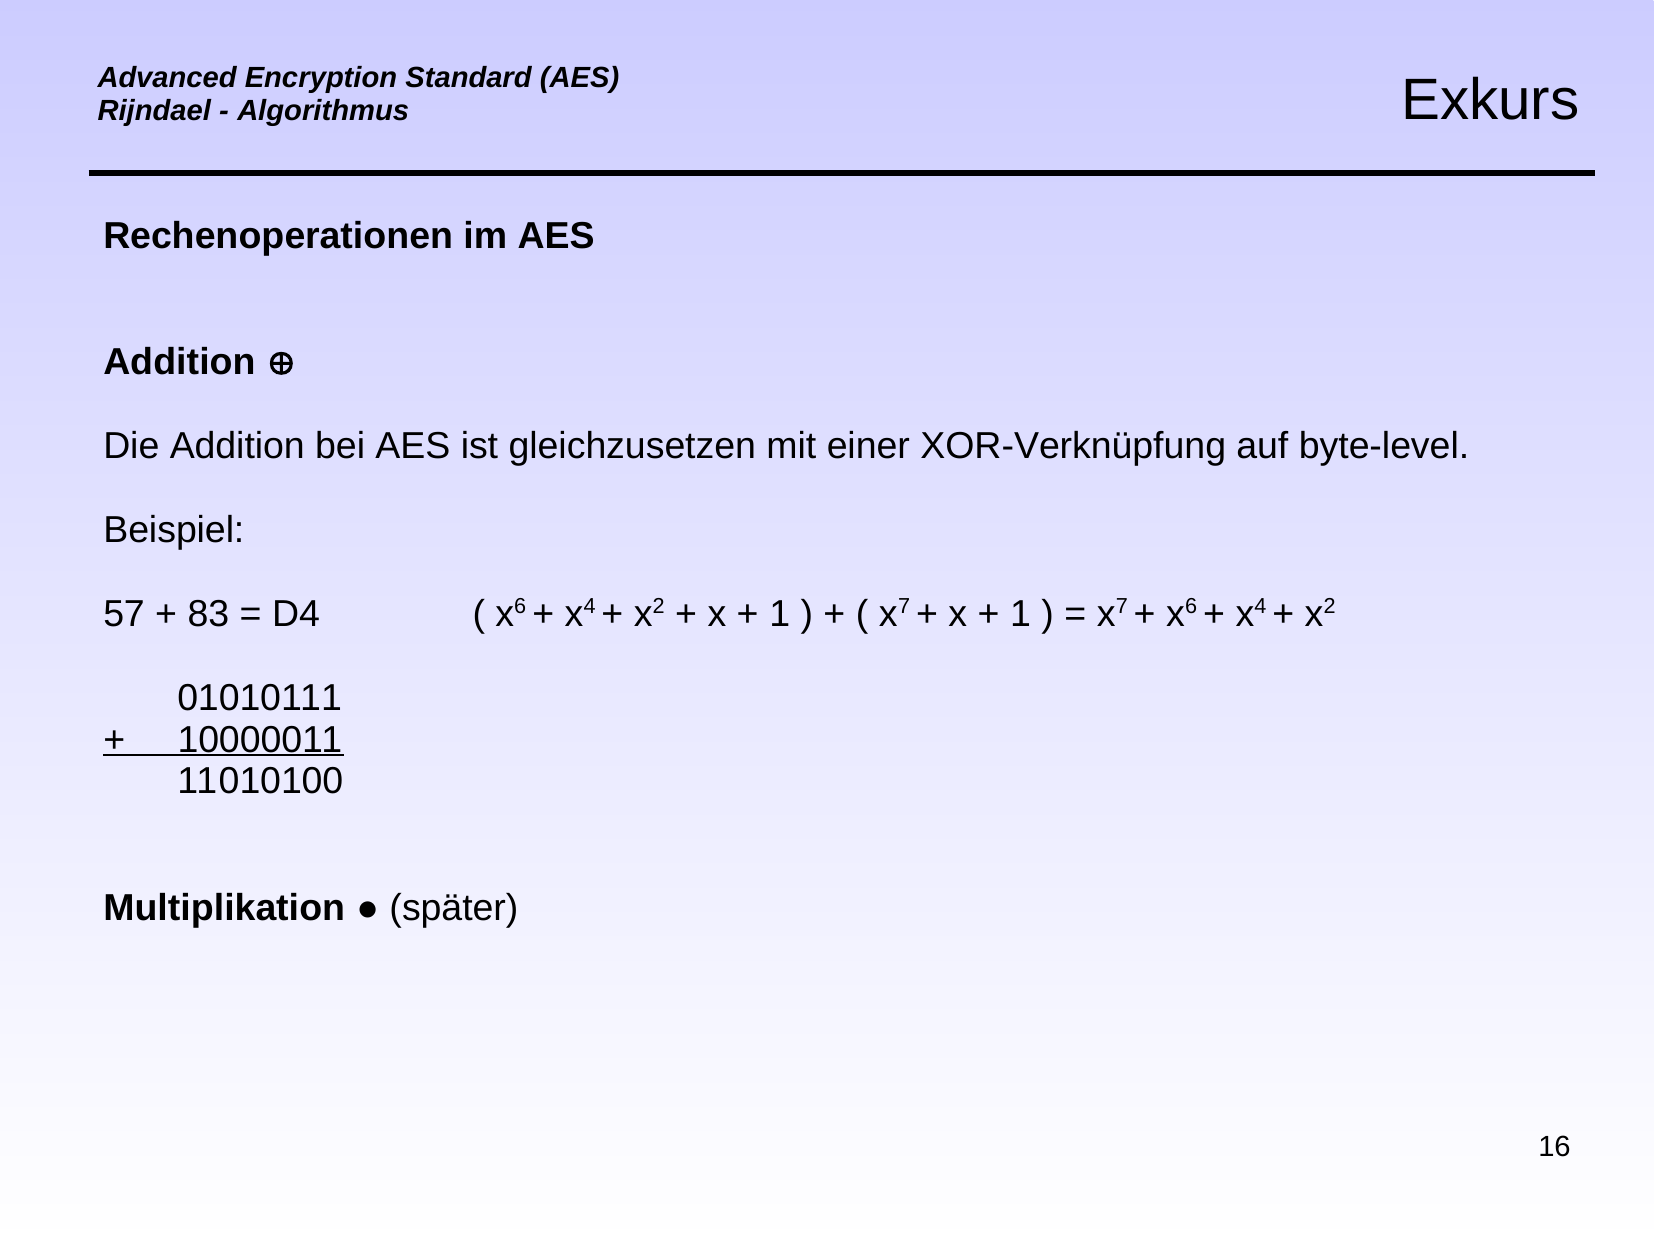

Advanced Encryption Standard (AES)
Rijndael - Algorithmus
Exkurs
Rechenoperationen im AES
Addition Å
Die Addition bei AES ist gleichzusetzen mit einer XOR-Verknüpfung auf byte-level.
Beispiel:
57 + 83 = D4			( x6 + x4 + x2 + x + 1 ) + ( x7 + x + 1 ) = x7 + x6 + x4 + x2
	01010111
+ 10000011
	11010100
Multiplikation ● (später)
16